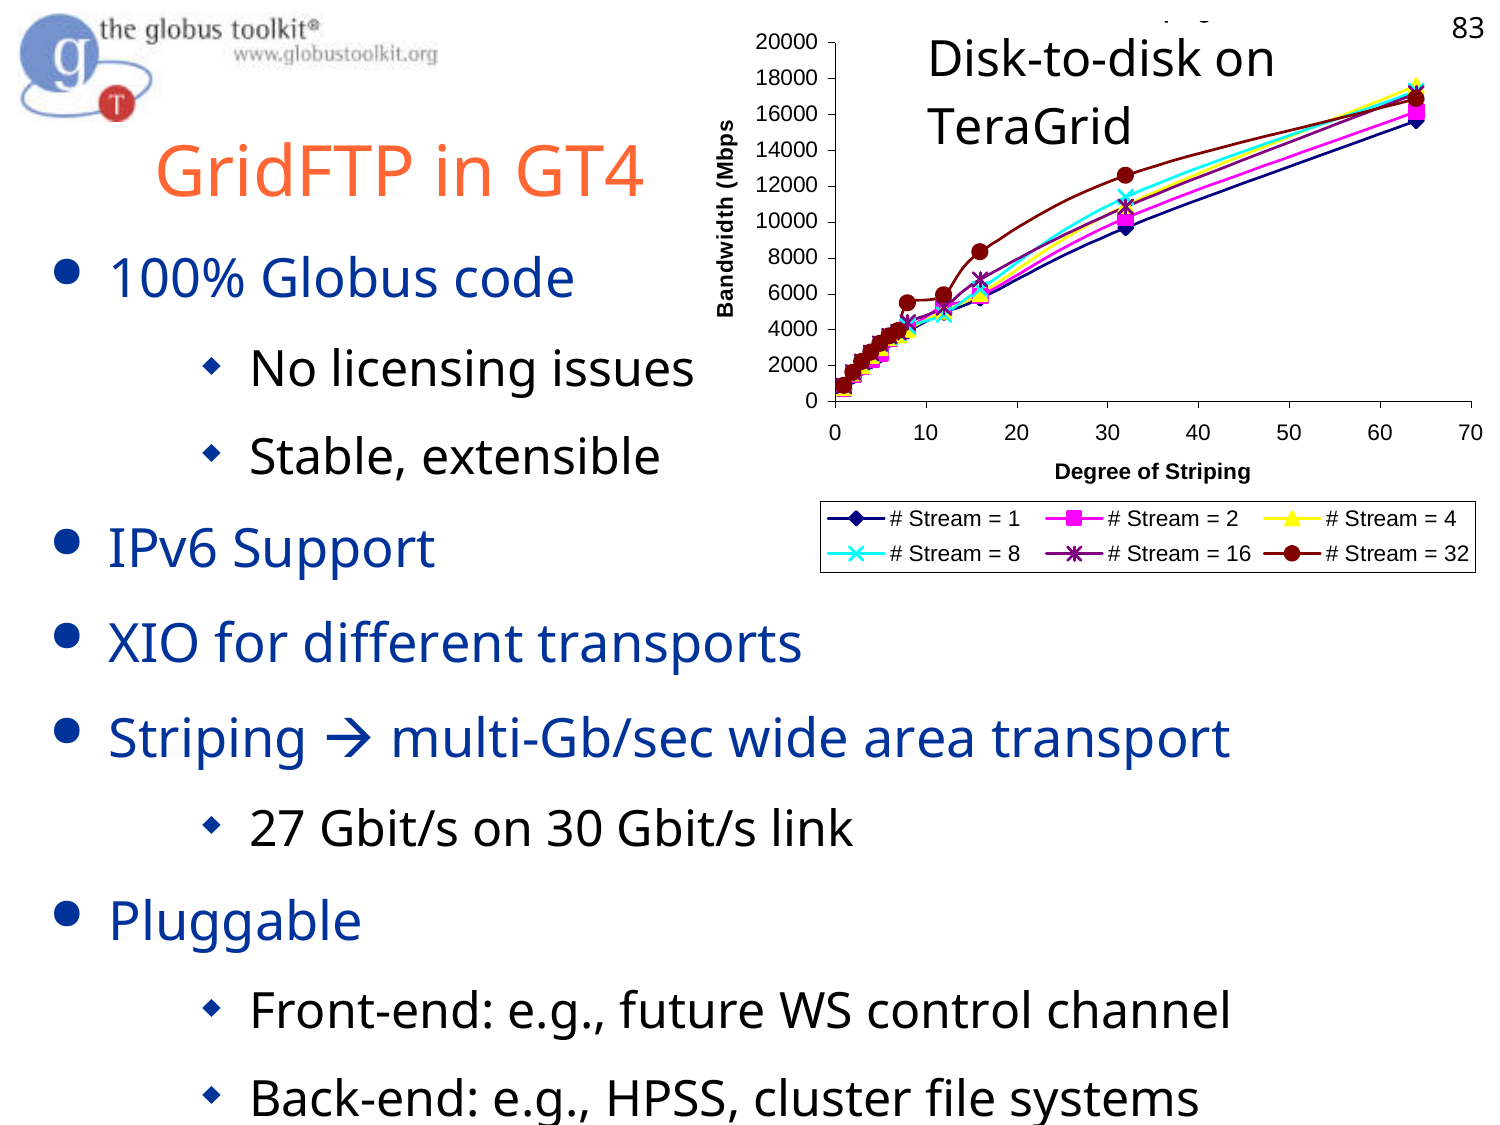

83
Disk-to-disk on
TeraGrid
# GridFTP in GT4
100% Globus code
No licensing issues
Stable, extensible
IPv6 Support
XIO for different transports
Striping  multi-Gb/sec wide area transport
27 Gbit/s on 30 Gbit/s link
Pluggable
Front-end: e.g., future WS control channel
Back-end: e.g., HPSS, cluster file systems
Transfer: e.g., UDP, NetBLT transport